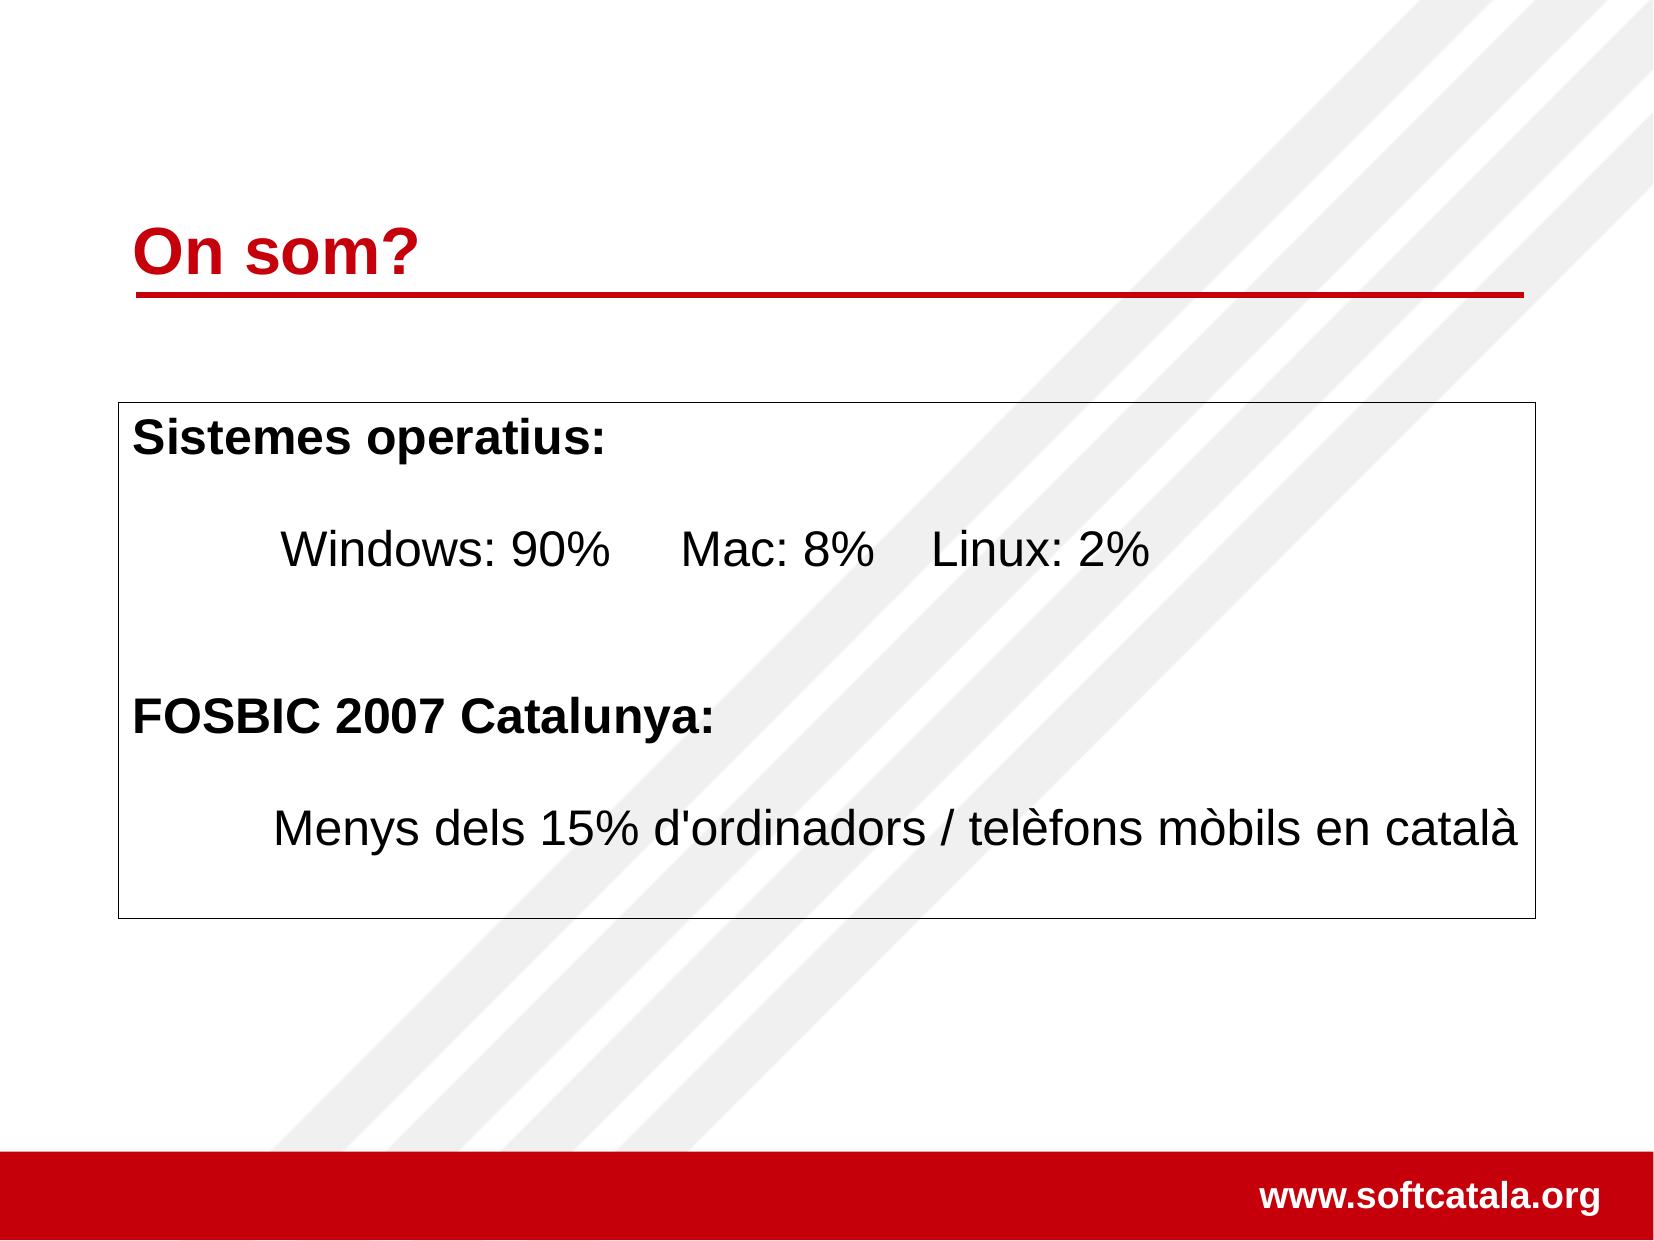

On som?
Sistemes operatius:
		Windows: 90% Mac: 8% Linux: 2%
FOSBIC 2007 Catalunya:
 Menys dels 15% d'ordinadors / telèfons mòbils en català
 www.softcatala.org